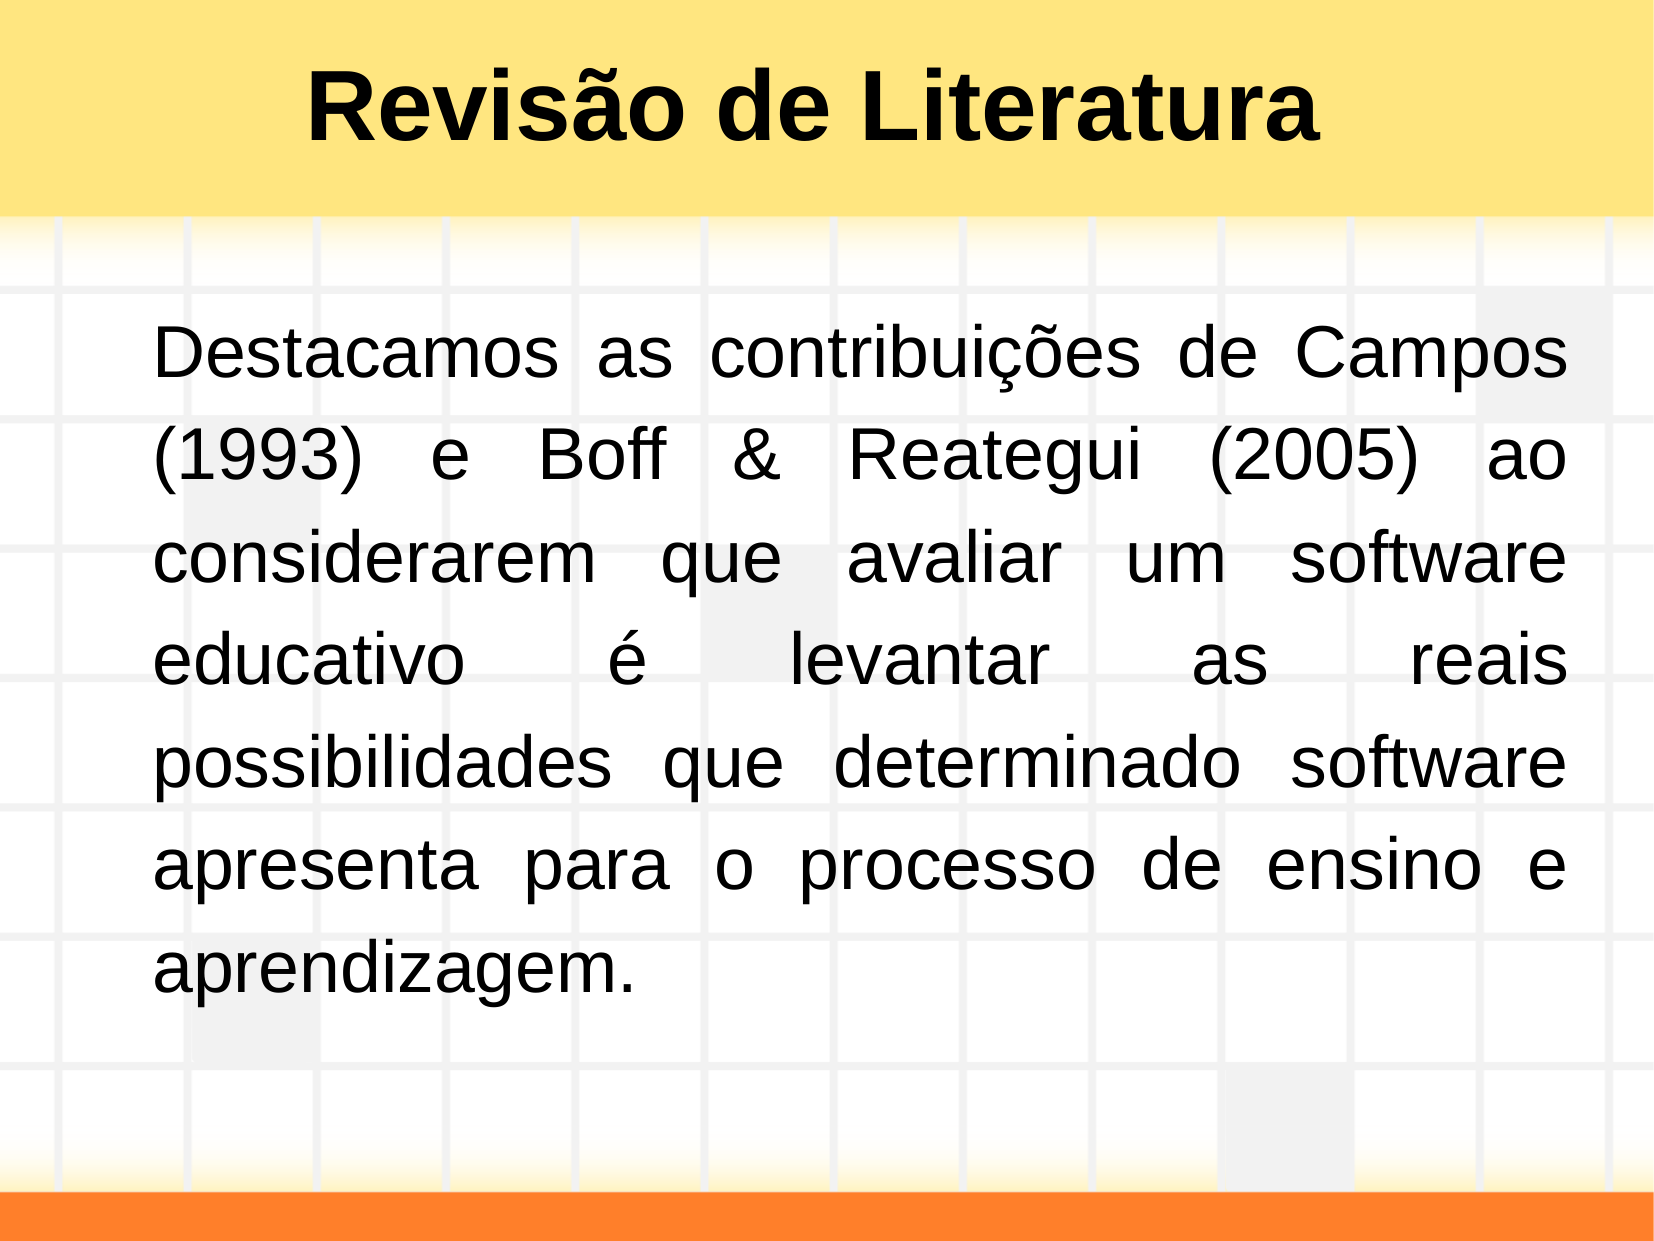

# Revisão de Literatura
Destacamos as contribuições de Campos (1993) e Boff & Reategui (2005) ao considerarem que avaliar um software educativo é levantar as reais possibilidades que determinado software apresenta para o processo de ensino e aprendizagem.